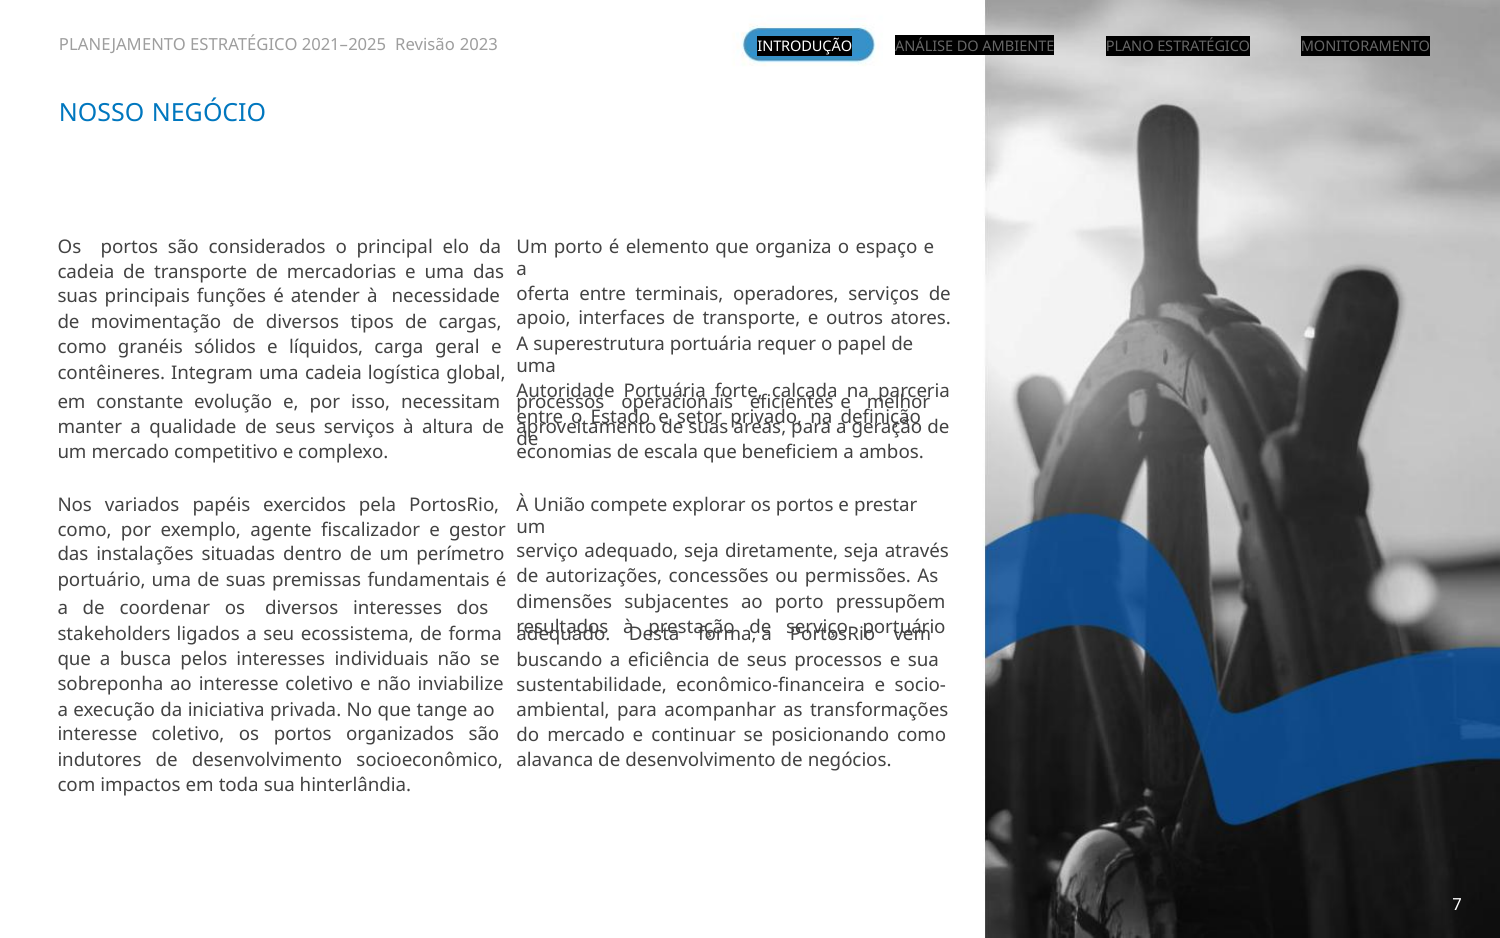

PLANEJAMENTO ESTRATÉGICO 2021–2025 Revisão 2023
ANÁLISE DO AMBIENTE
INTRODUÇÃO
PLANO ESTRATÉGICO
MONITORAMENTO
NOSSO NEGÓCIO
Os portos são considerados o principal elo da
cadeia de transporte de mercadorias e uma das
suas principais funções é atender à necessidade
de movimentação de diversos tipos de cargas,
como granéis sólidos e líquidos, carga geral e
contêineres. Integram uma cadeia logística global,
Um porto é elemento que organiza o espaço e a
oferta entre terminais, operadores, serviços de
apoio, interfaces de transporte, e outros atores.
A superestrutura portuária requer o papel de uma
Autoridade Portuária forte, calcada na parceria
entre o Estado e setor privado, na deﬁnição de
em constante evolução e, por isso, necessitam
manter a qualidade de seus serviços à altura de
um mercado competitivo e complexo.
processos operacionais eﬁcientes
aproveitamento de suas áreas, para a geração de
economias de escala que beneﬁciem a ambos.
e
melhor
Nos variados papéis exercidos pela PortosRio,
como, por exemplo, agente ﬁscalizador e gestor
das instalações situadas dentro de um perímetro
portuário, uma de suas premissas fundamentais é
À União compete explorar os portos e prestar um
serviço adequado, seja diretamente, seja através
de autorizações, concessões ou permissões. As
dimensões subjacentes ao porto pressupõem
resultados à prestação de serviço portuário
a de coordenar os
diversos interesses dos
stakeholders ligados a seu ecossistema, de forma
que a busca pelos interesses individuais não se
sobreponha ao interesse coletivo e não inviabilize
a execução da iniciativa privada. No que tange ao
interesse coletivo, os portos organizados são
indutores de desenvolvimento socioeconômico,
com impactos em toda sua hinterlândia.
adequado. Desta forma,
a
PortosRio vem
buscando a eﬁciência de seus processos e sua
sustentabilidade, econômico-ﬁnanceira e socio-
ambiental, para acompanhar as transformações
do mercado e continuar se posicionando como
alavanca de desenvolvimento de negócios.
7